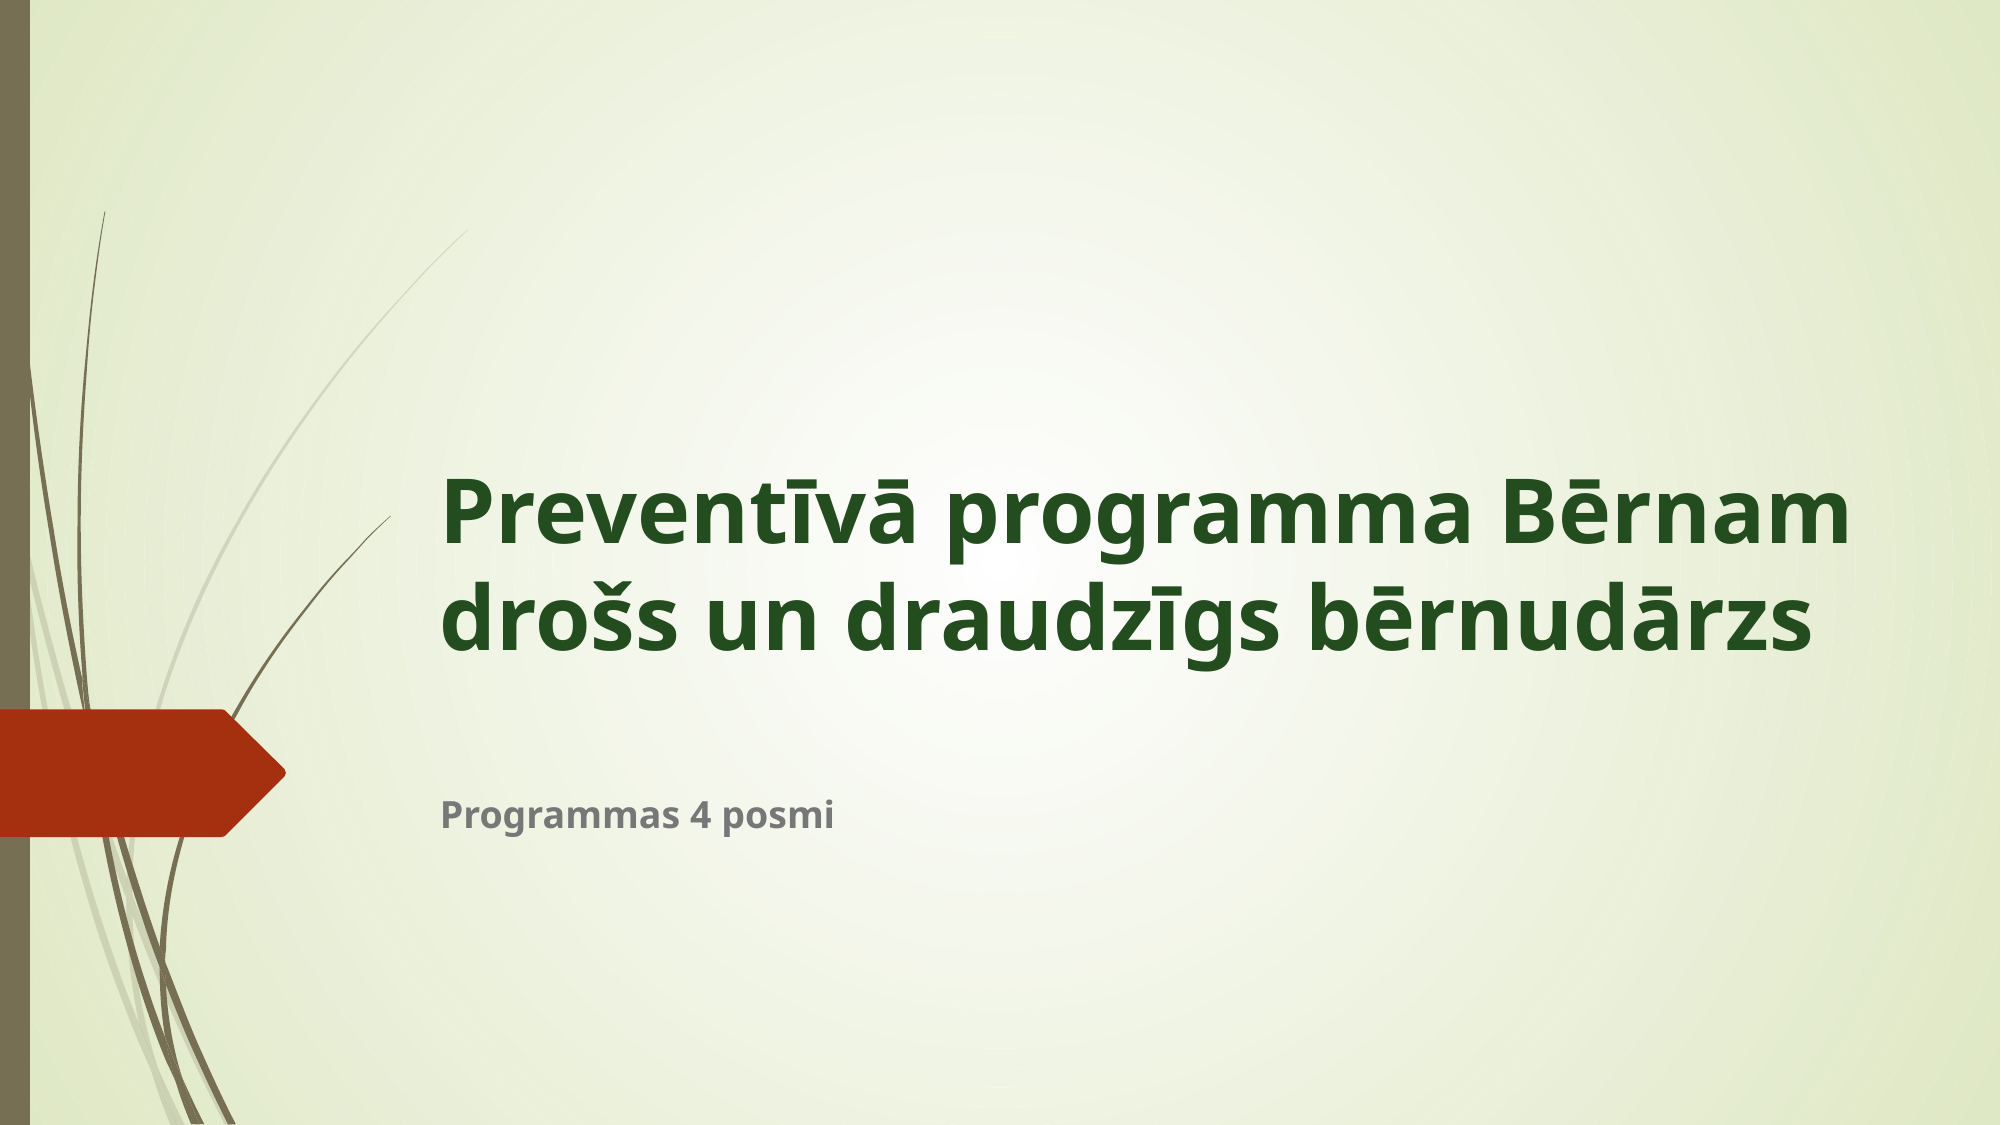

# Preventīvā programma Bērnam drošs un draudzīgs bērnudārzs
Programmas 4 posmi